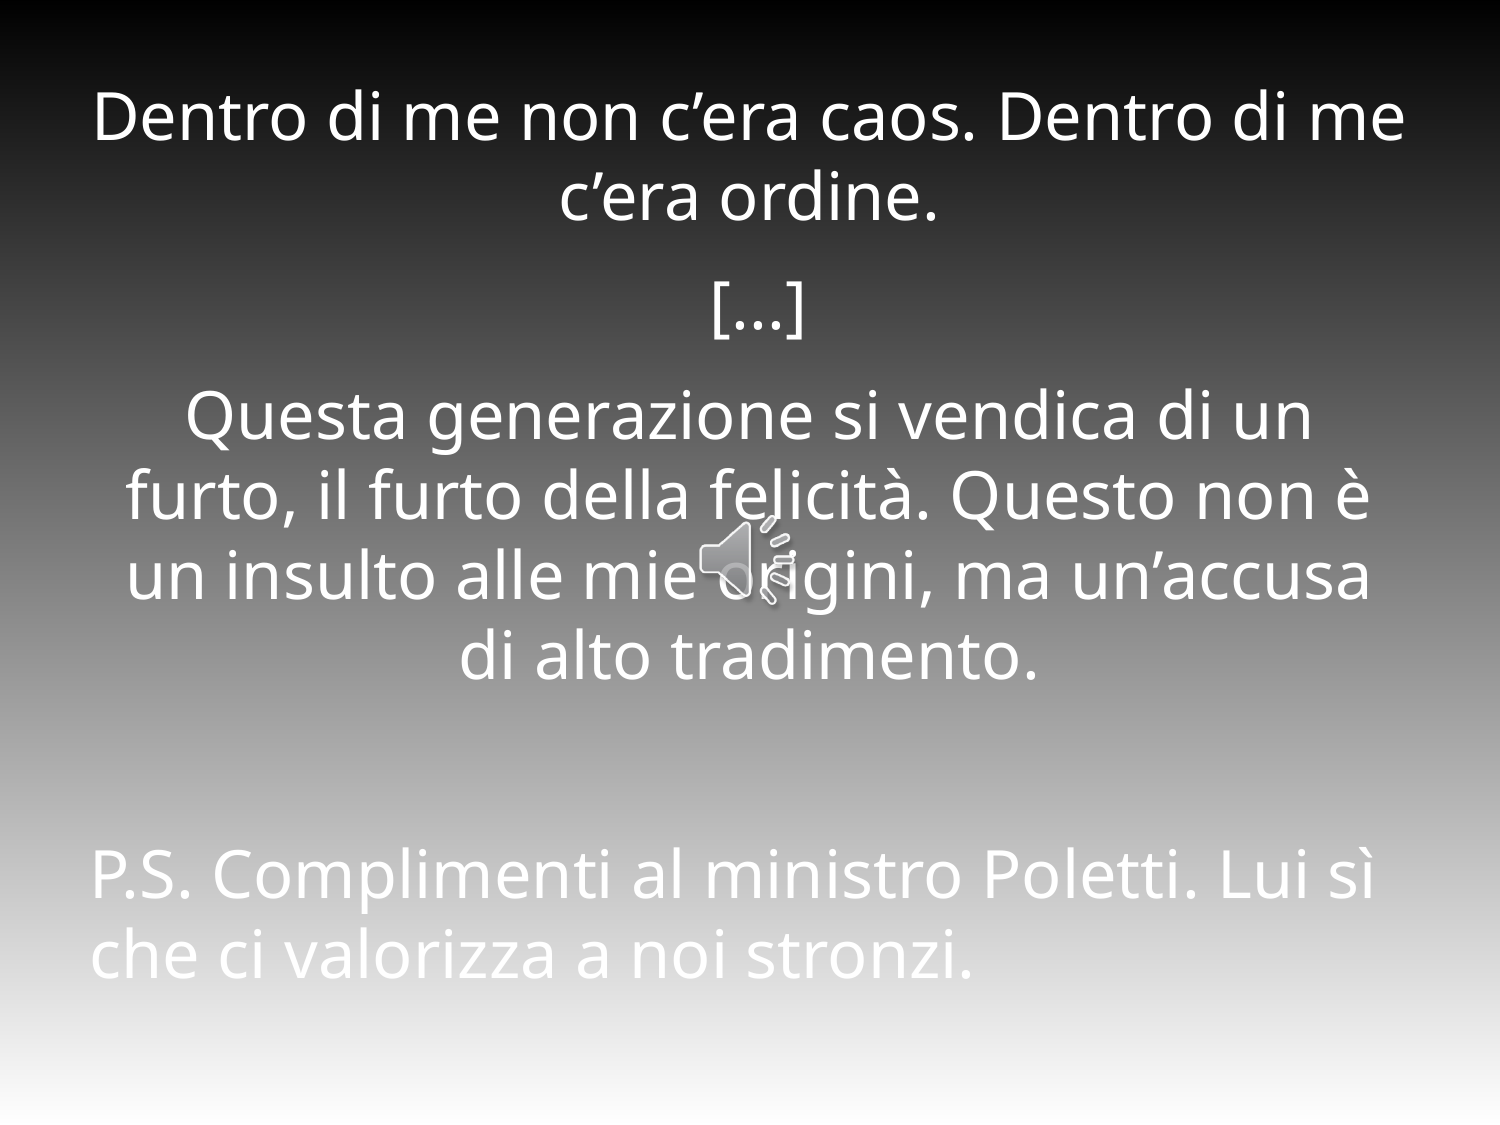

# Dentro di me non c’era caos. Dentro di me c’era ordine.
 [...]
Questa generazione si vendica di un furto, il furto della felicità. Questo non è un insulto alle mie origini, ma un’accusa di alto tradimento.
P.S. Complimenti al ministro Poletti. Lui sì che ci valorizza a noi stronzi.
Ho resistito finché ho potuto,